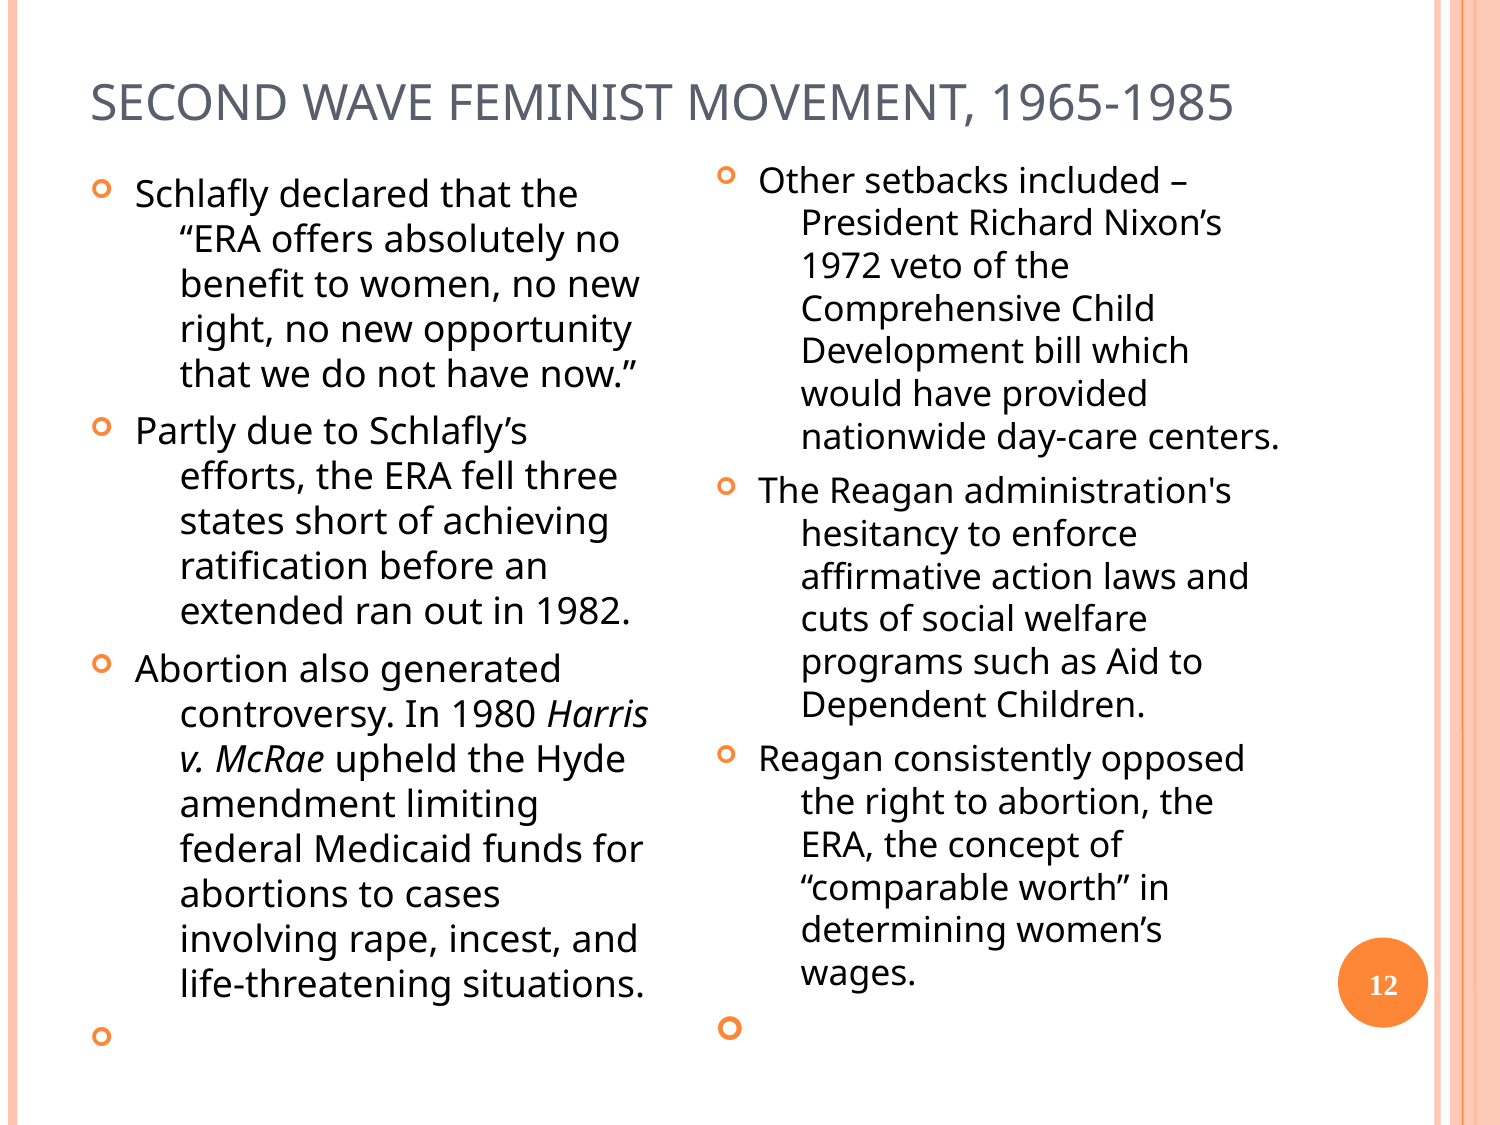

# Second Wave Feminist Movement, 1965-1985
Other setbacks included – President Richard Nixon’s 1972 veto of the Comprehensive Child Development bill which would have provided nationwide day-care centers.
The Reagan administration's hesitancy to enforce affirmative action laws and cuts of social welfare programs such as Aid to Dependent Children.
Reagan consistently opposed the right to abortion, the ERA, the concept of “comparable worth” in determining women’s wages.
Schlafly declared that the “ERA offers absolutely no benefit to women, no new right, no new opportunity that we do not have now.”
Partly due to Schlafly’s efforts, the ERA fell three states short of achieving ratification before an extended ran out in 1982.
Abortion also generated controversy. In 1980 Harris v. McRae upheld the Hyde amendment limiting federal Medicaid funds for abortions to cases involving rape, incest, and life-threatening situations.